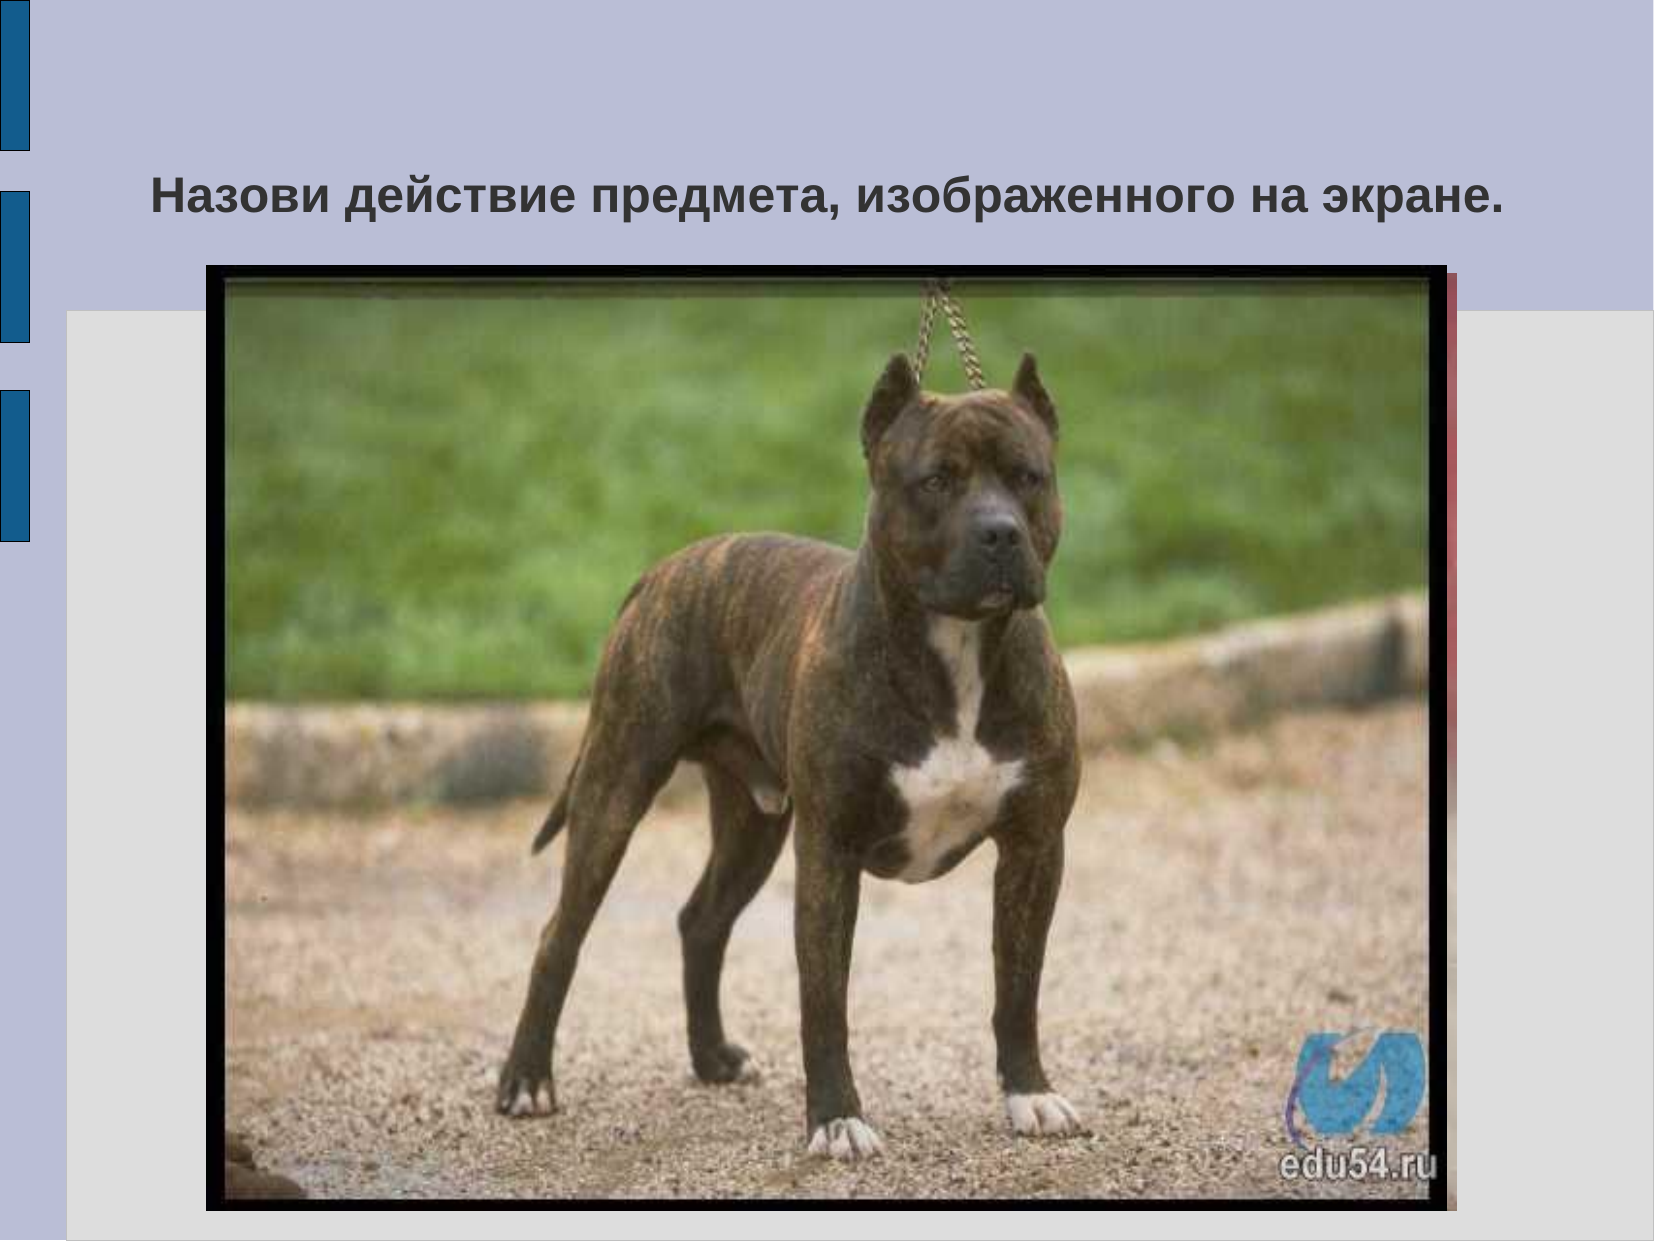

# Назови действие предмета, изображенного на экране.